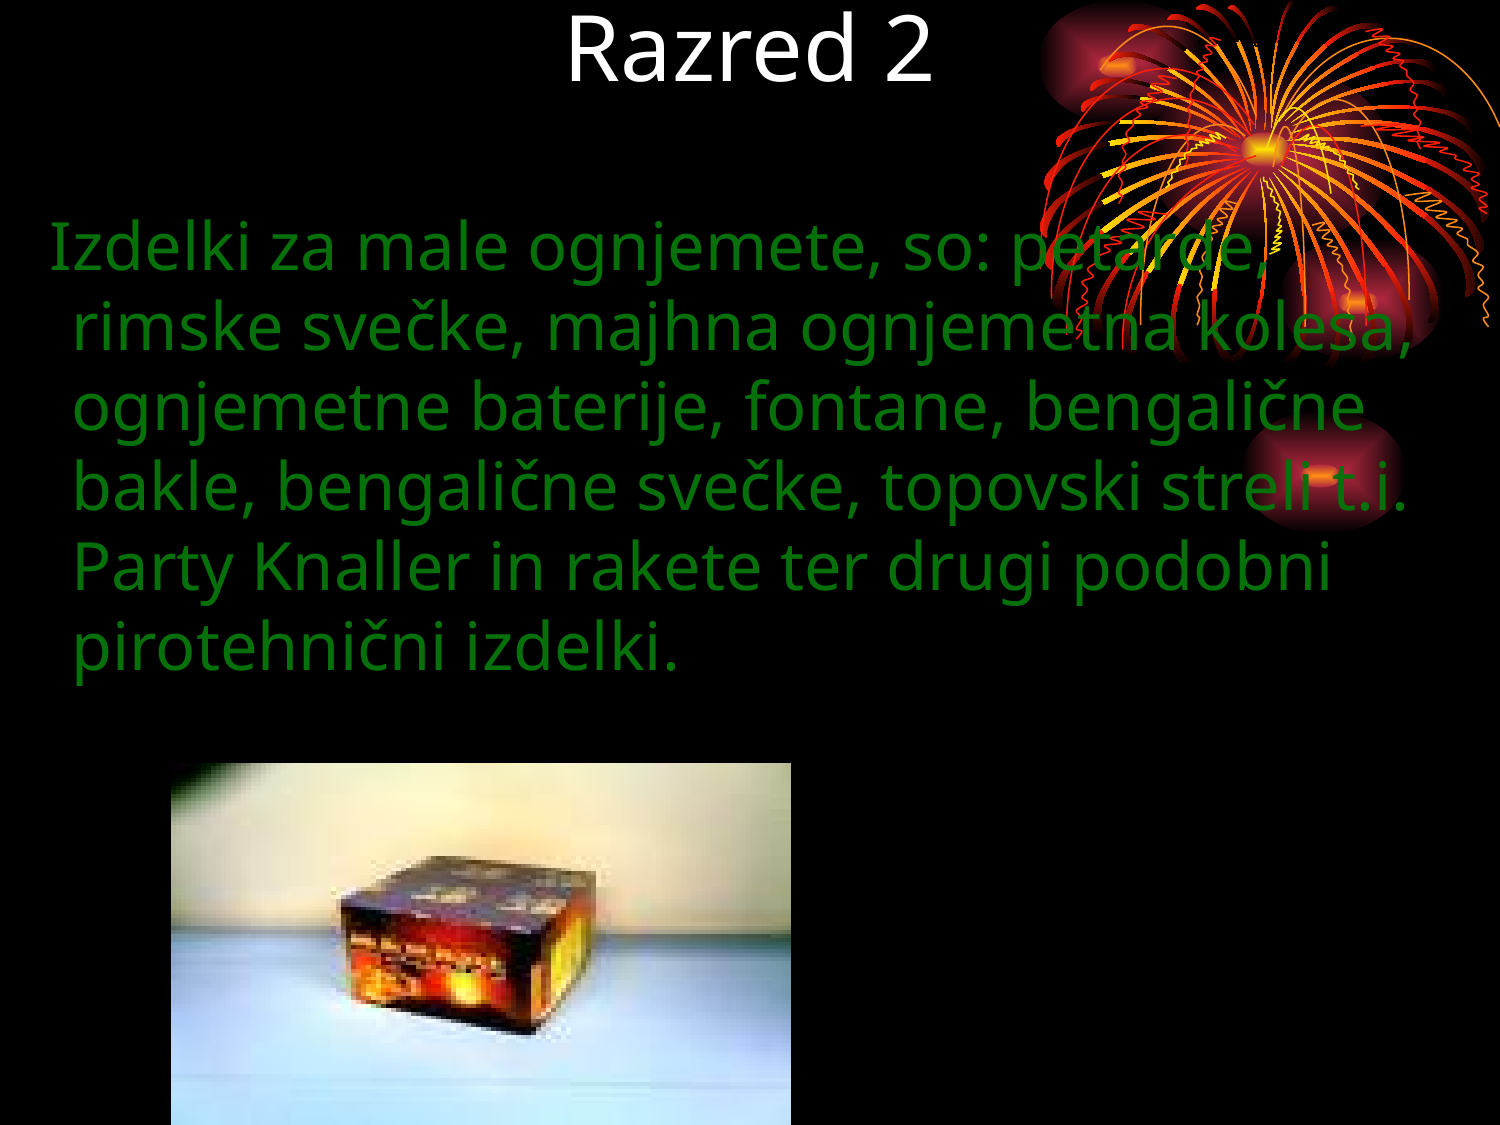

# Razred 2
 Izdelki za male ognjemete, so: petarde, rimske svečke, majhna ognjemetna kolesa, ognjemetne baterije, fontane, bengalične bakle, bengalične svečke, topovski streli t.i. Party Knaller in rakete ter drugi podobni pirotehnični izdelki.